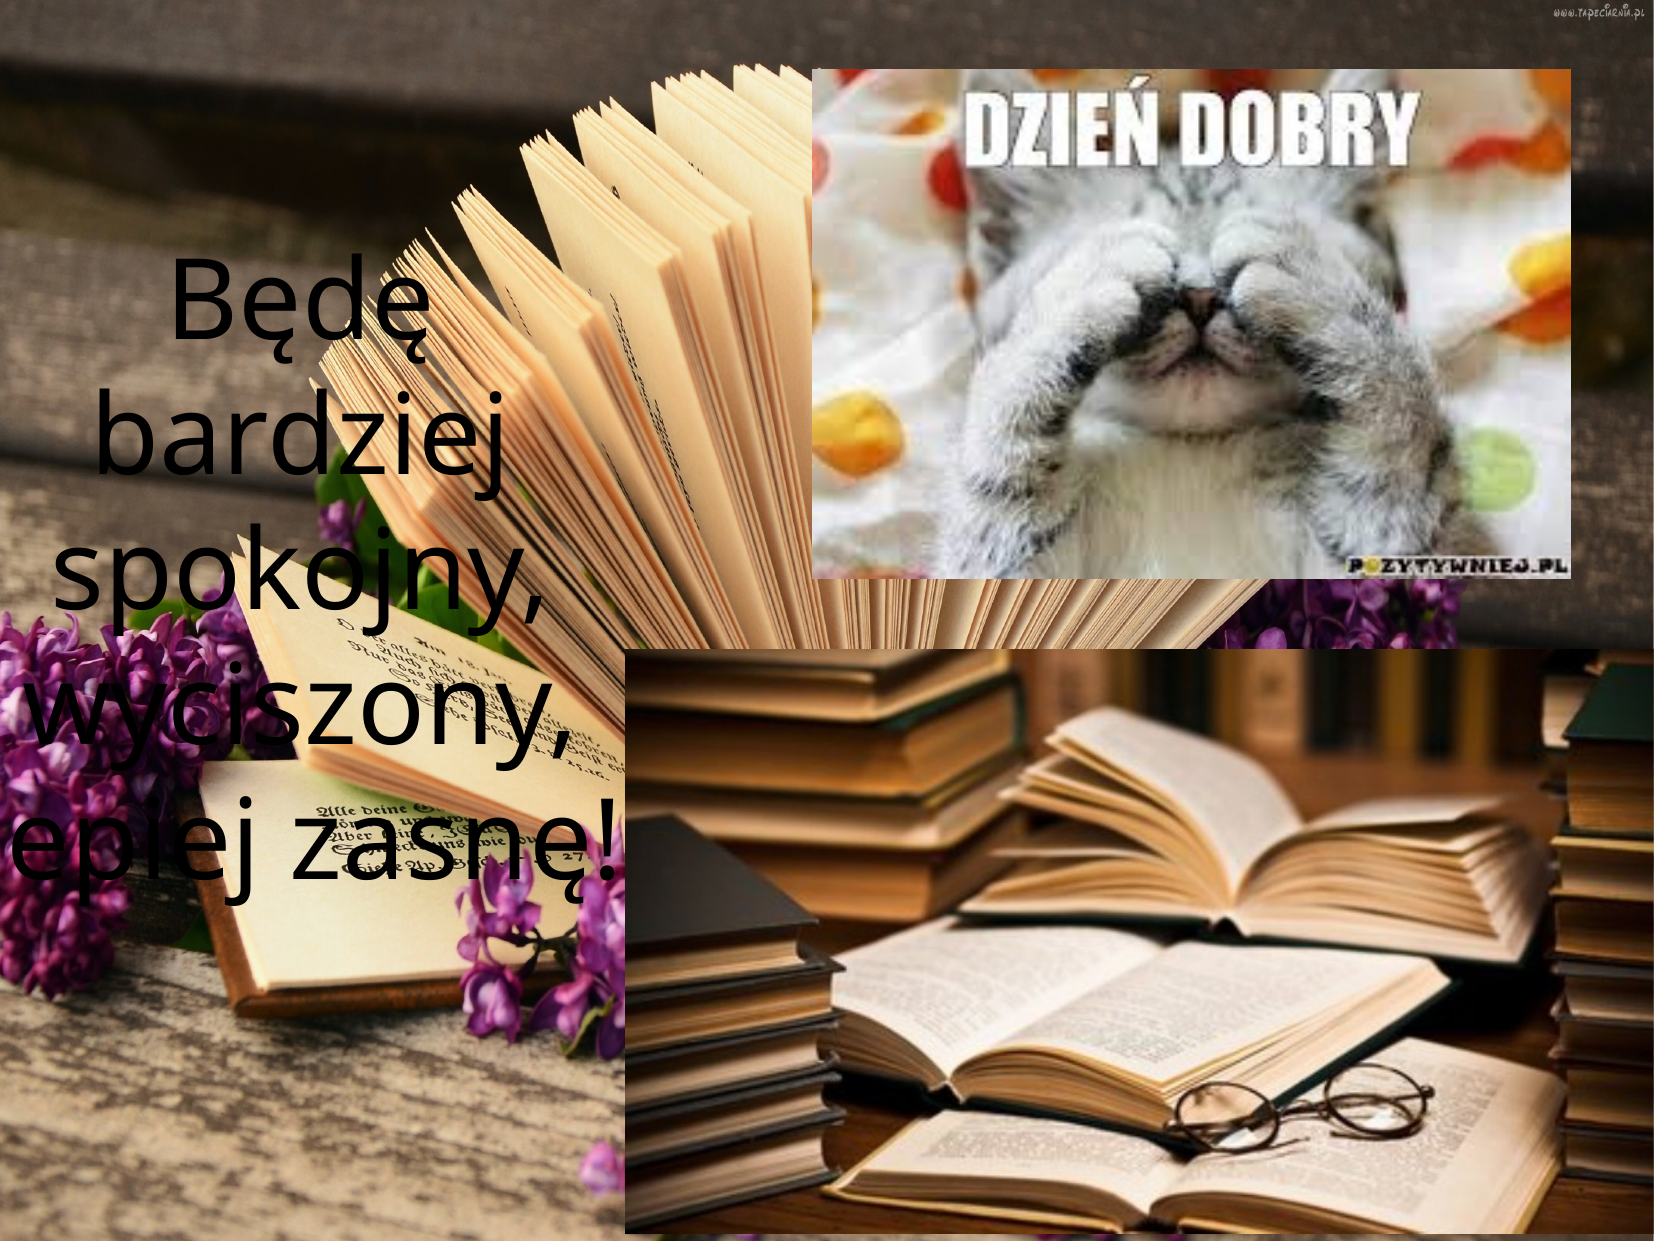

# Będę bardziej spokojny, wyciszony, lepiej zasnę!